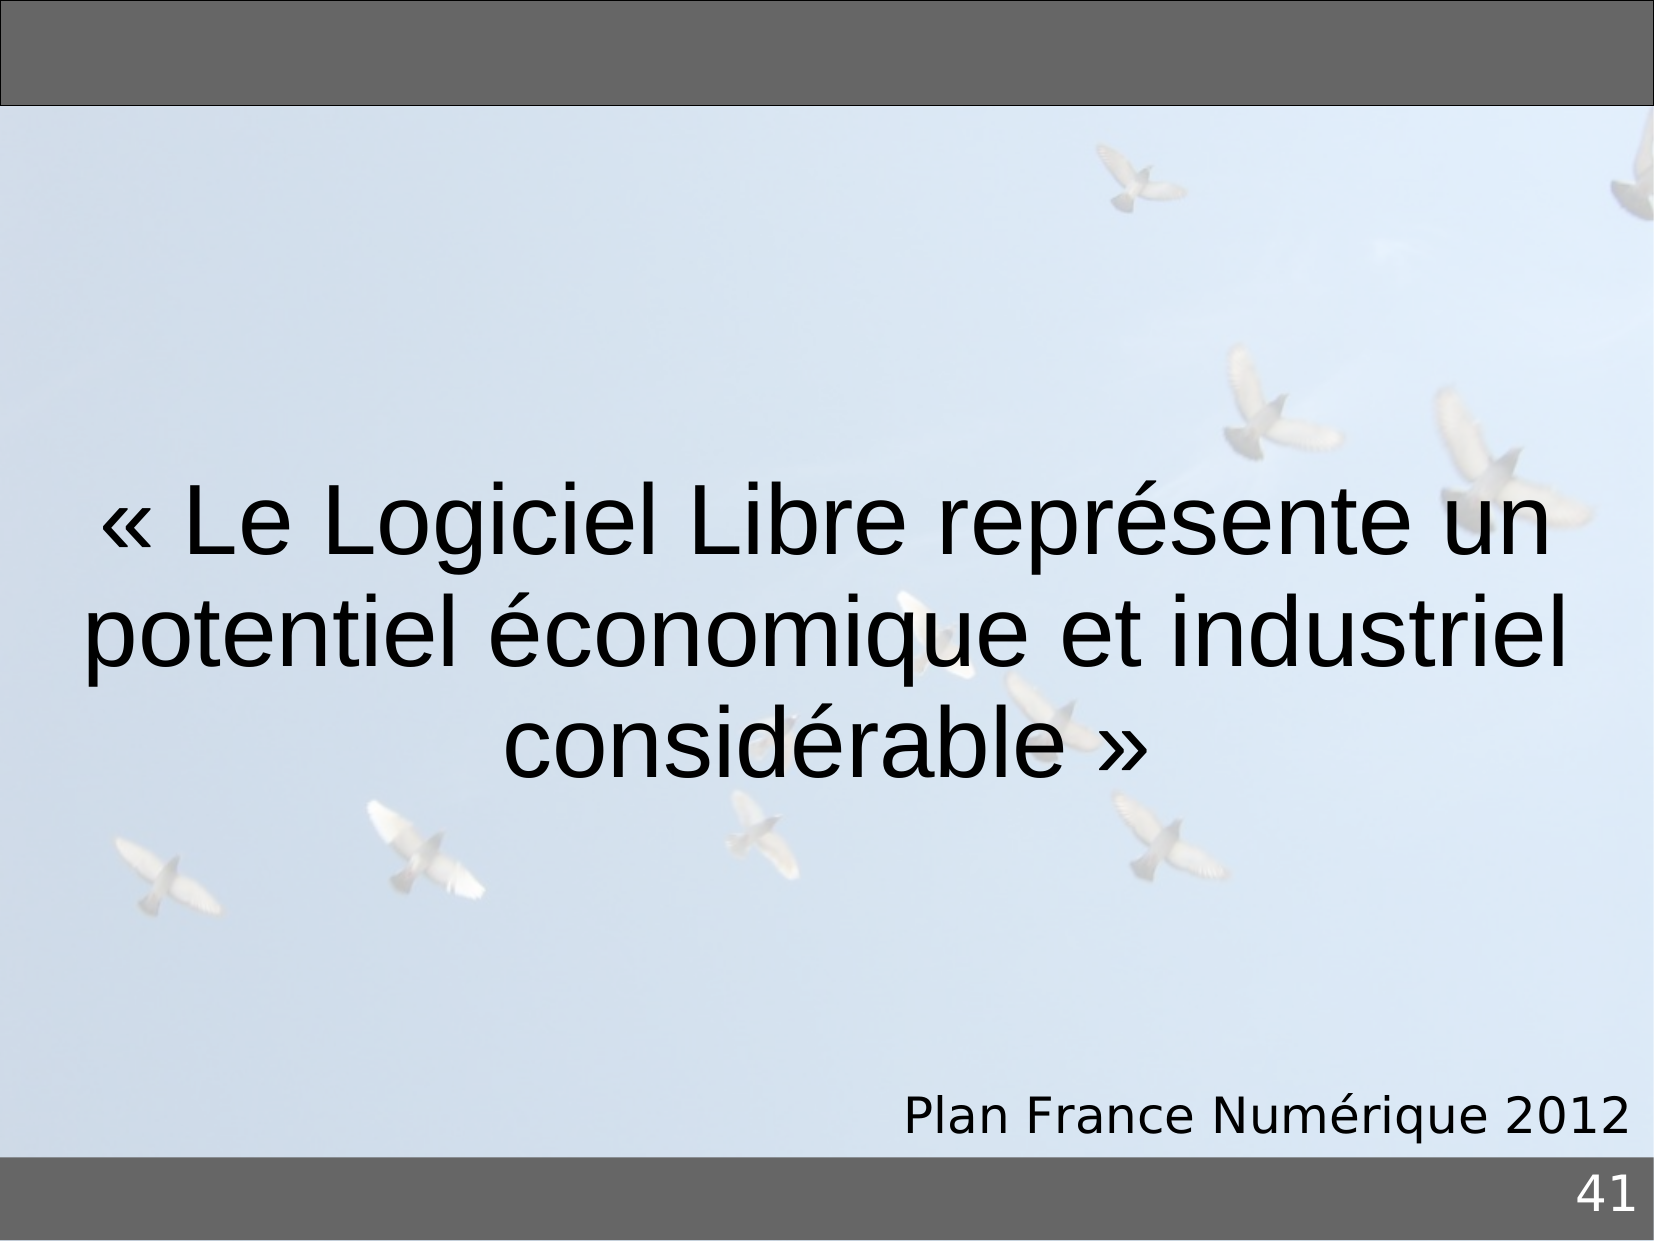

# « Le Logiciel Libre représente un potentiel économique et industriel considérable »
Plan France Numérique 2012